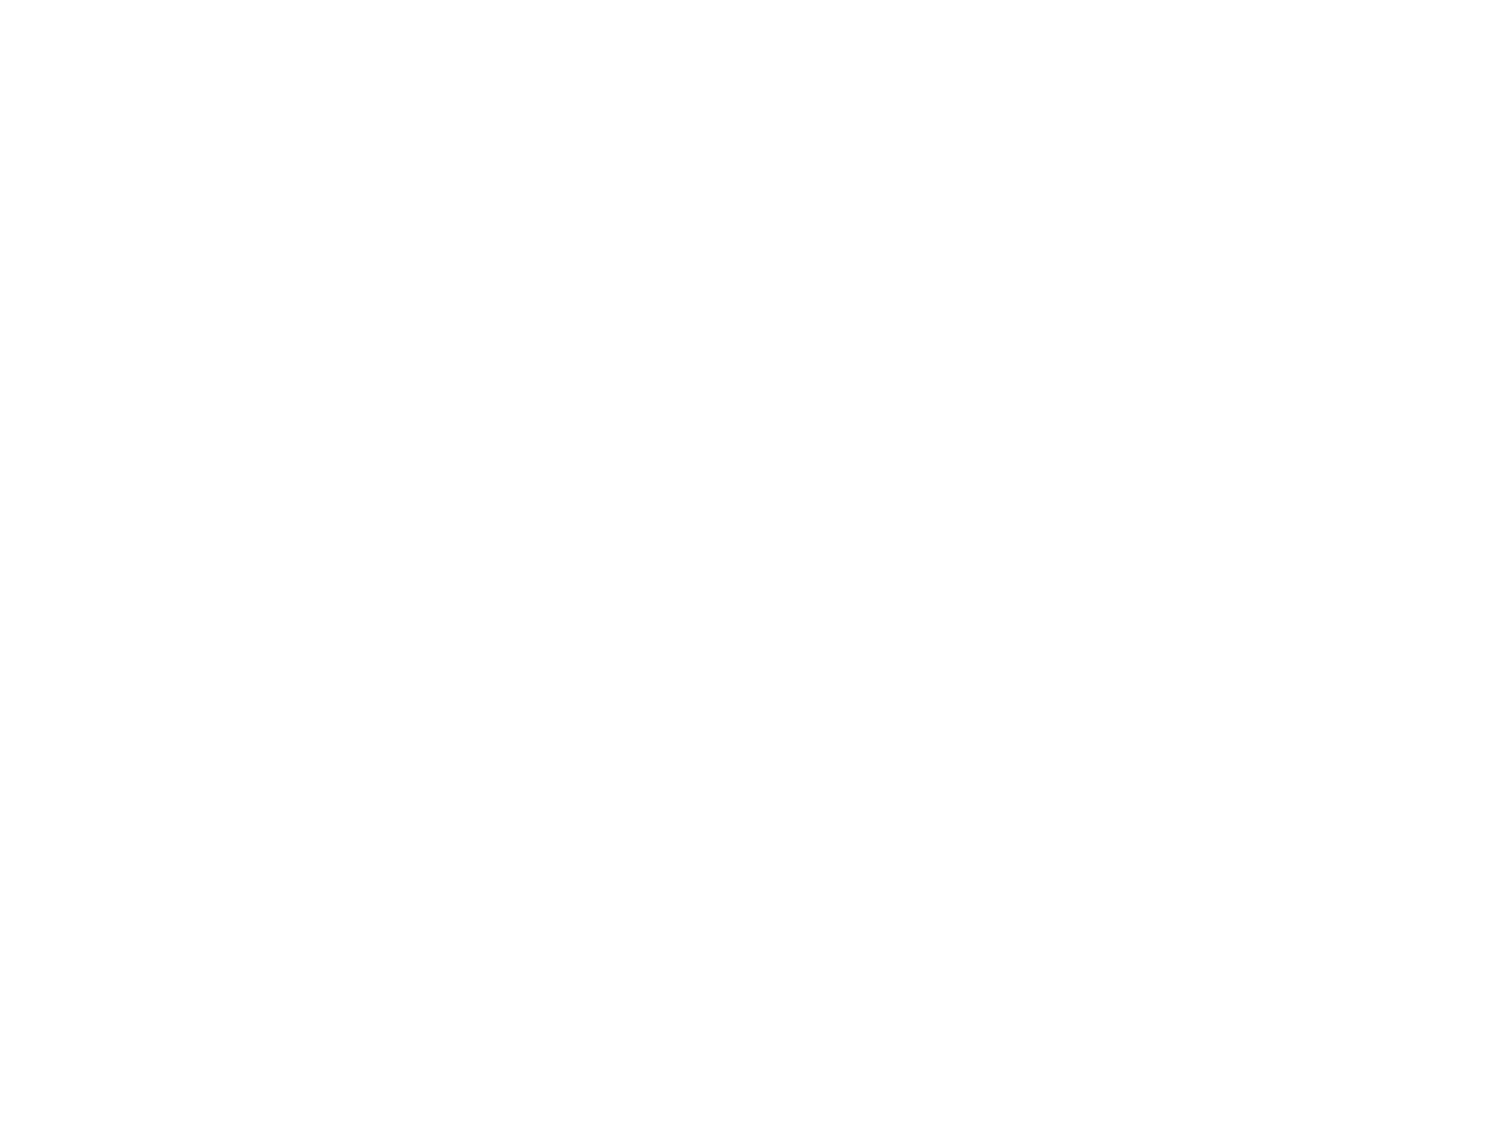

# English Proficiecy test at the University of Bologna
The University of Bologna gives prospective students of the "Innovation and Organization of Culture and the Arts" Programme
 the opportunity to test their English Proficiency from home with remote monitoring.
Tutor Gioca
Didatticasociale.tutorgioca@unibo.it